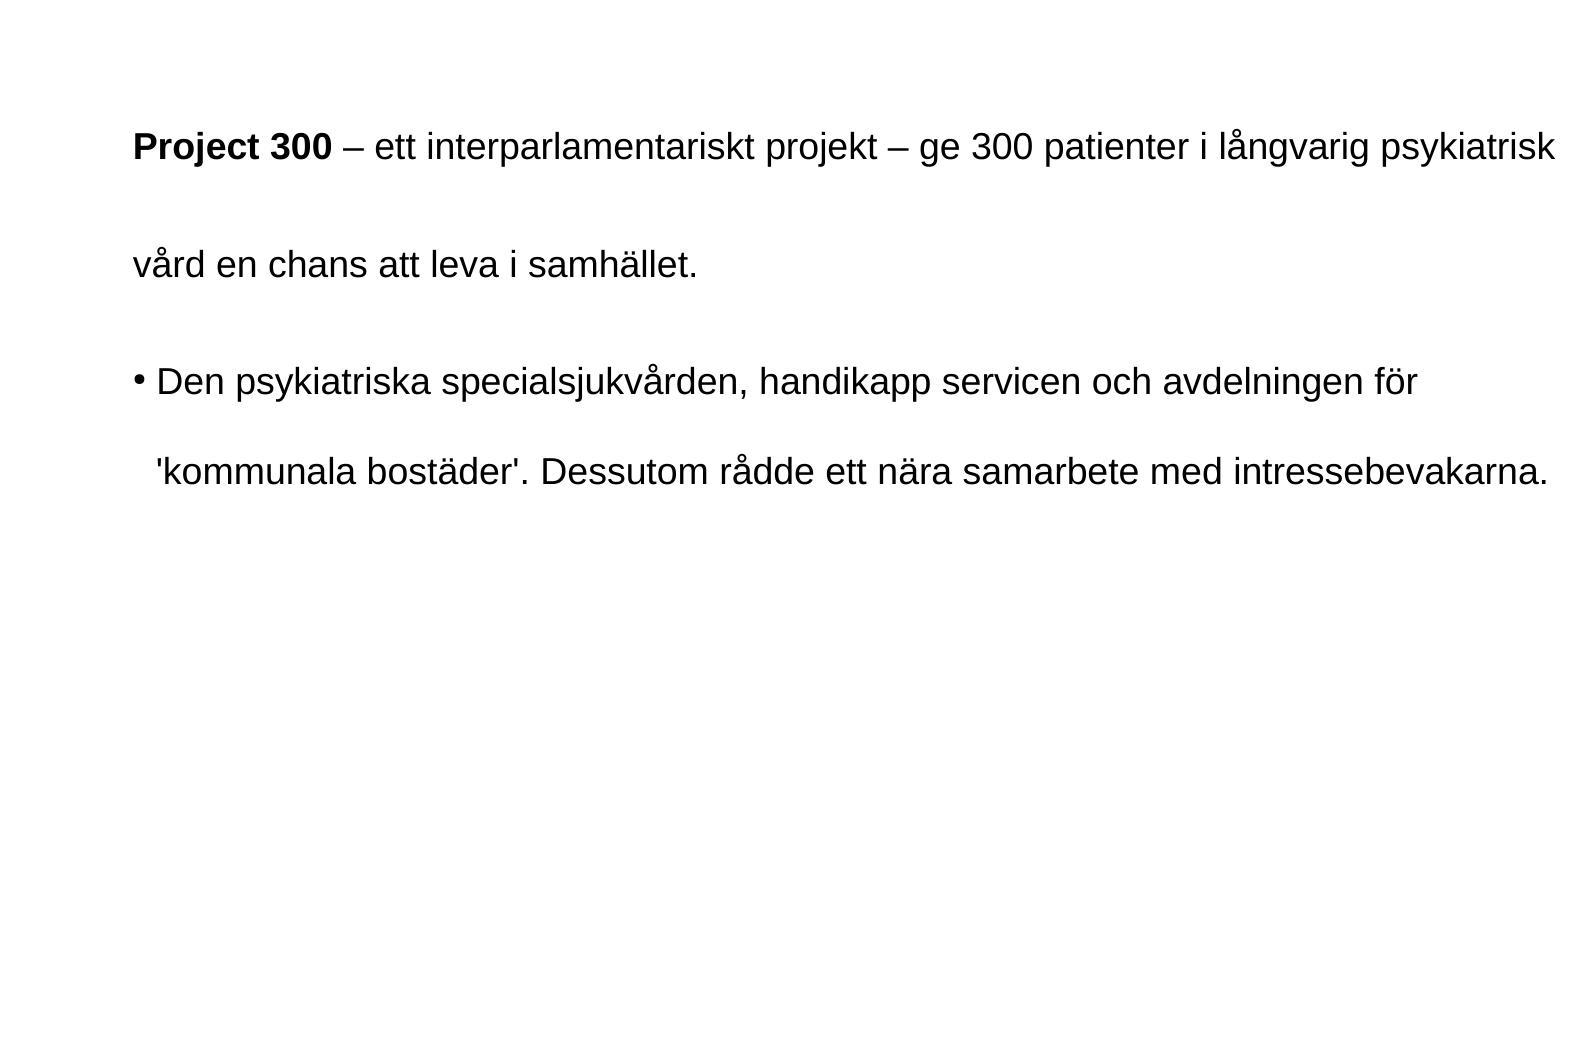

Project 300 – ett interparlamentariskt projekt – ge 300 patienter i långvarig psykiatrisk
vård en chans att leva i samhället.
 Den psykiatriska specialsjukvården, handikapp servicen och avdelningen för
'kommunala bostäder'. Dessutom rådde ett nära samarbete med intressebevakarna.